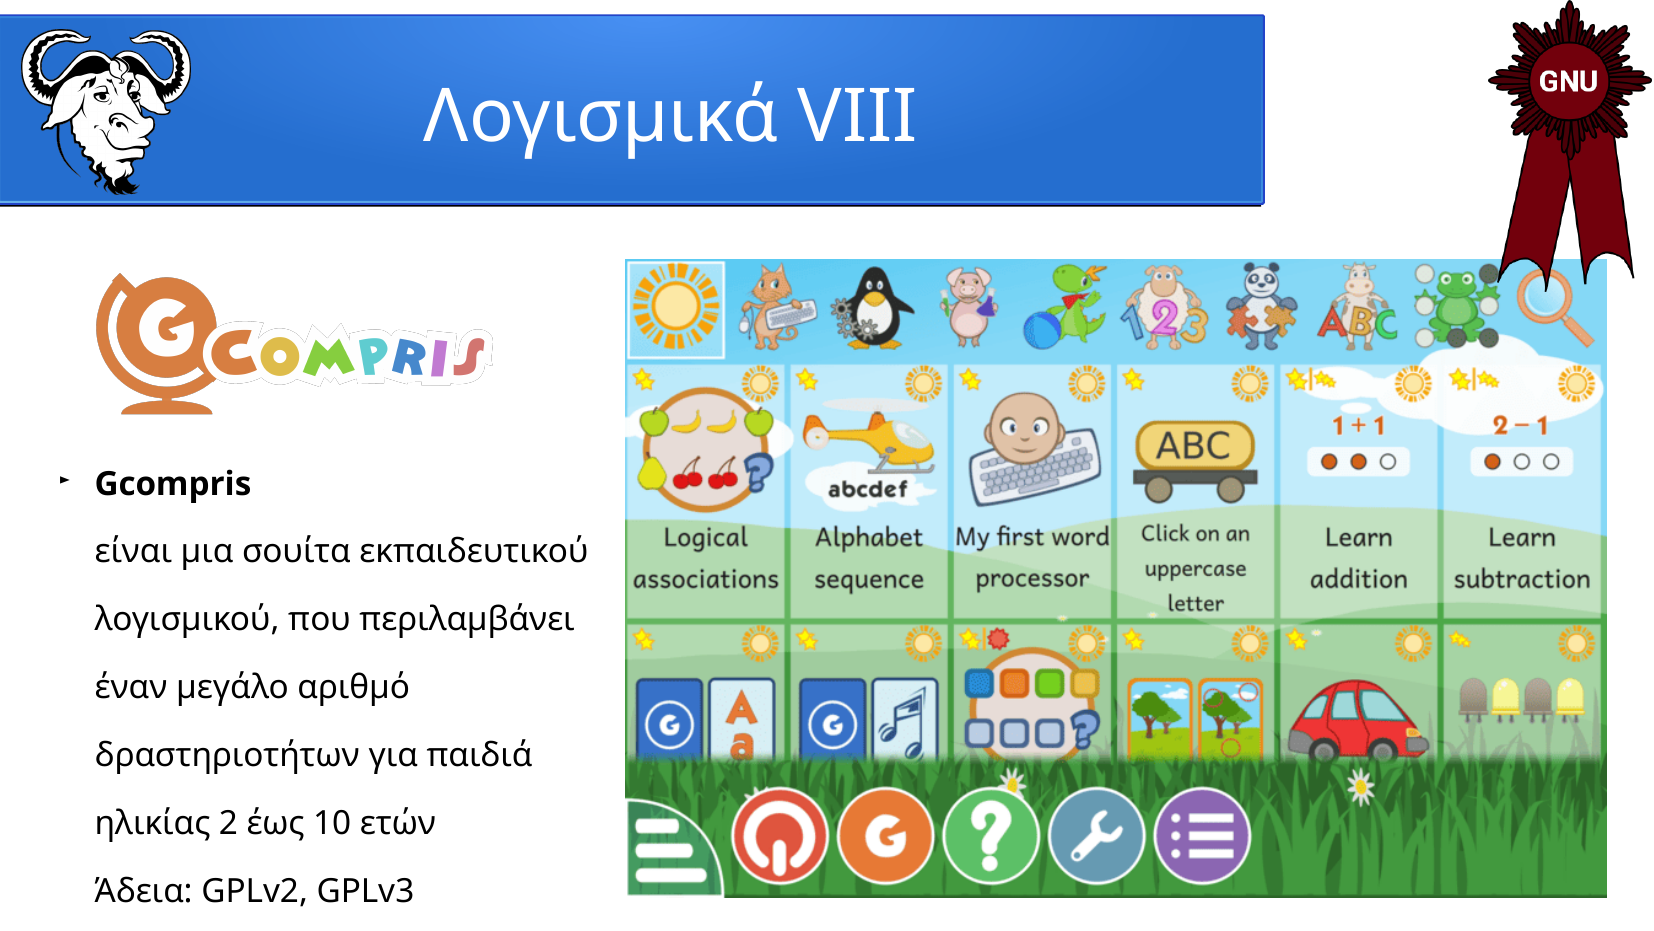

# Λογισμικά VIII
Gcompris
είναι μια σουίτα εκπαιδευτικού λογισμικού, που περιλαμβάνει έναν μεγάλο αριθμό δραστηριοτήτων για παιδιά ηλικίας 2 έως 10 ετών
Άδεια: GPLv2, GPLv3
https://gcompris.net